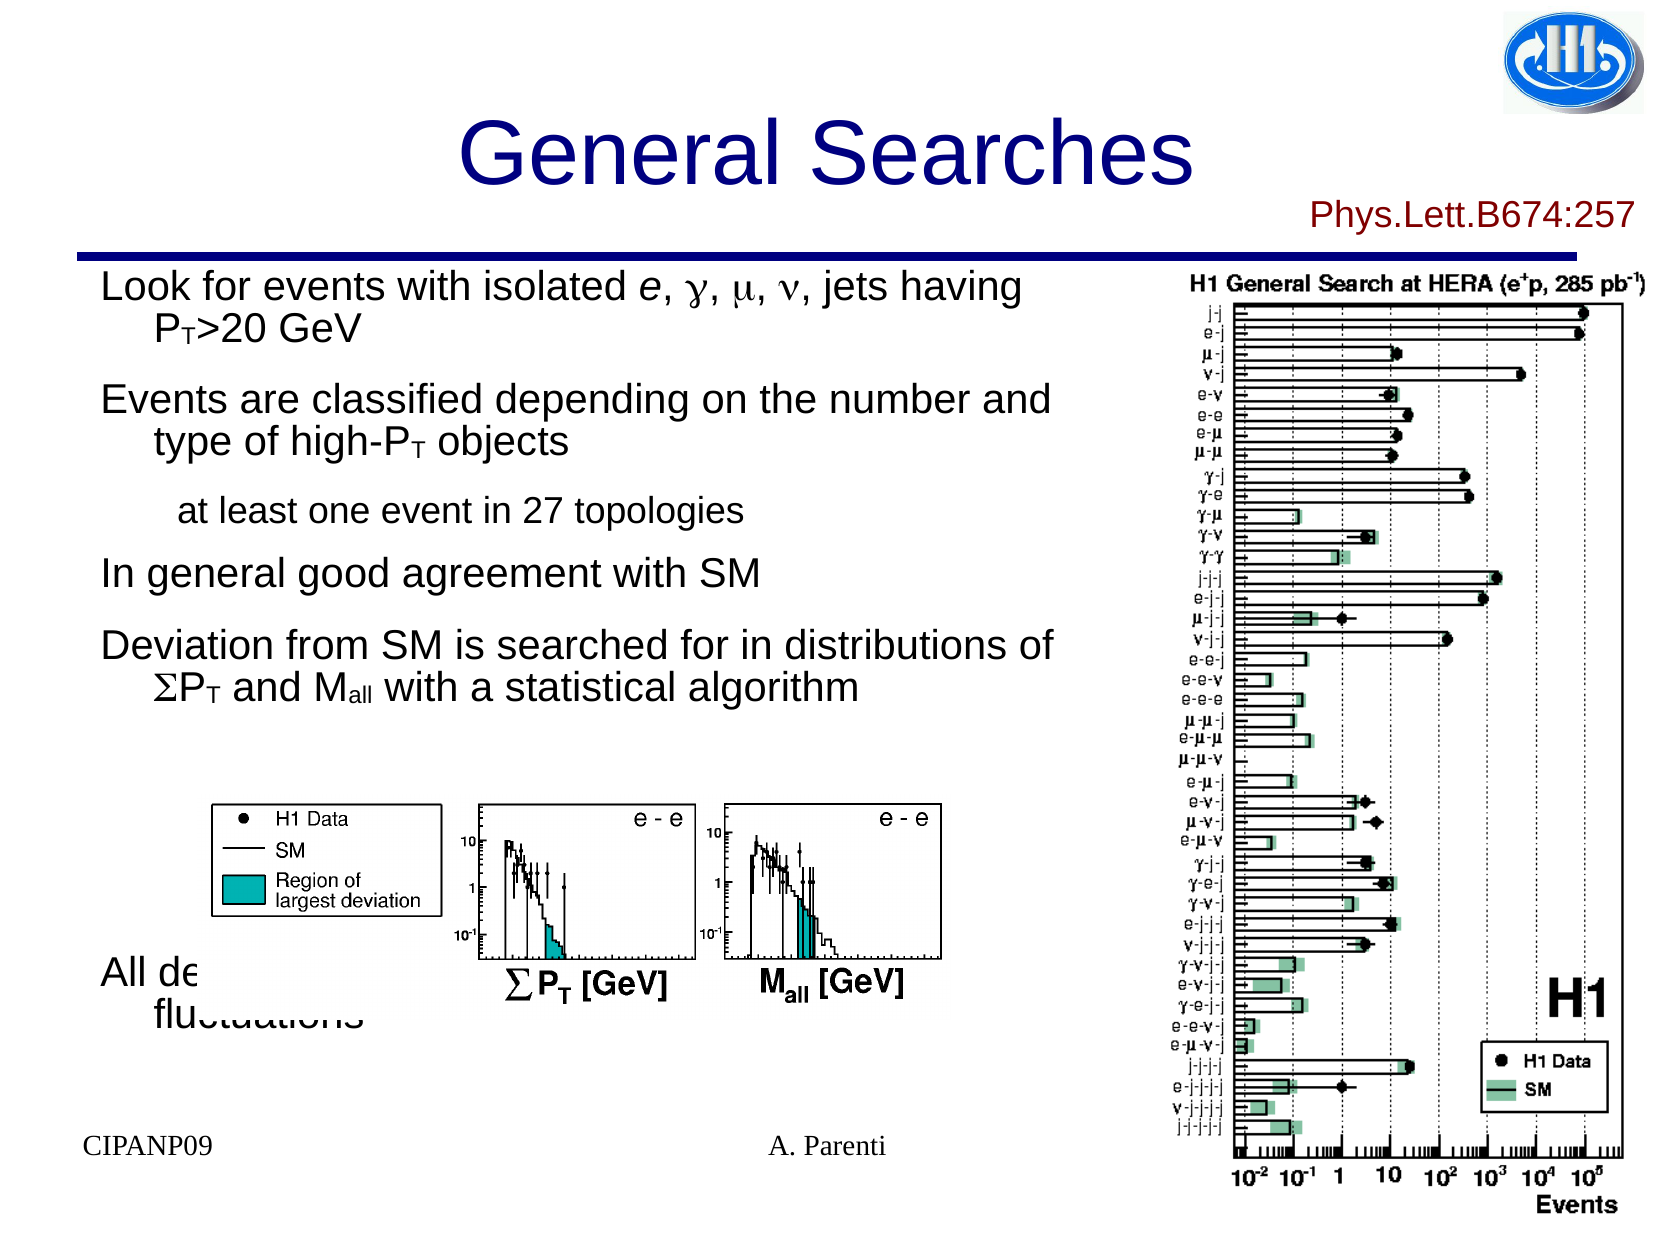

# General Searches
Phys.Lett.B674:257
Look for events with isolated e, g, m, n, jets having PT>20 GeV
Events are classified depending on the number and type of high-PT objects
at least one event in 27 topologies
In general good agreement with SM
Deviation from SM is searched for in distributions of SPT and Mall with a statistical algorithm
All deviations are compatible with statistical fluctuations
13